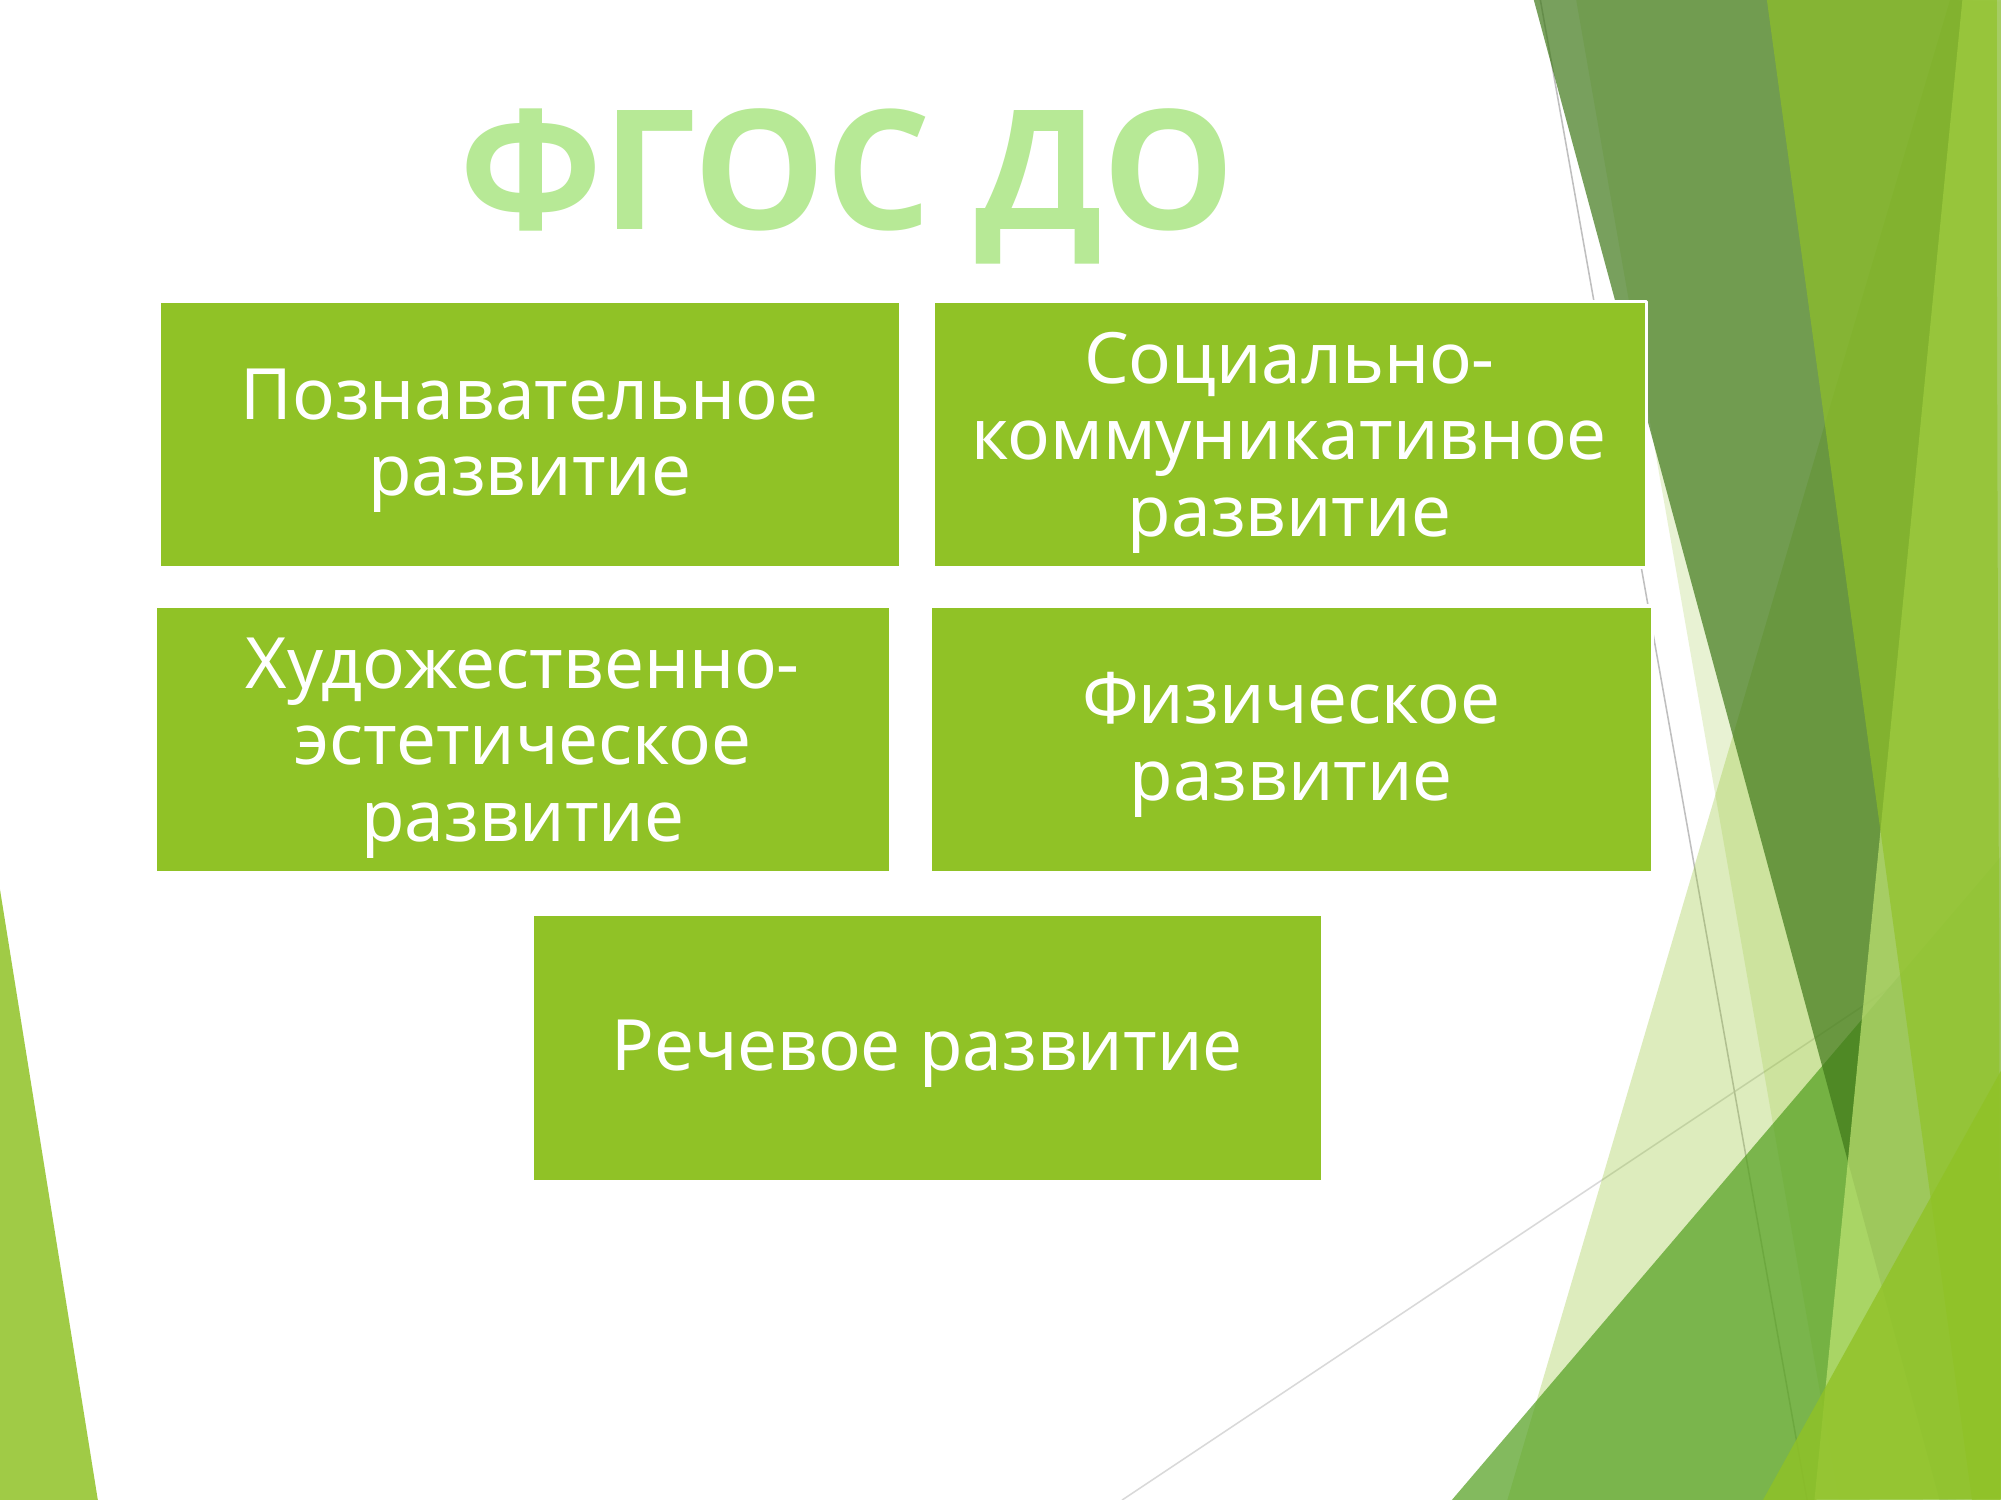

ФГОС ДО
Познавательное развитие
Социально-коммуникативное развитие
Художественно-эстетическое развитие
Физическое развитие
Речевое развитие